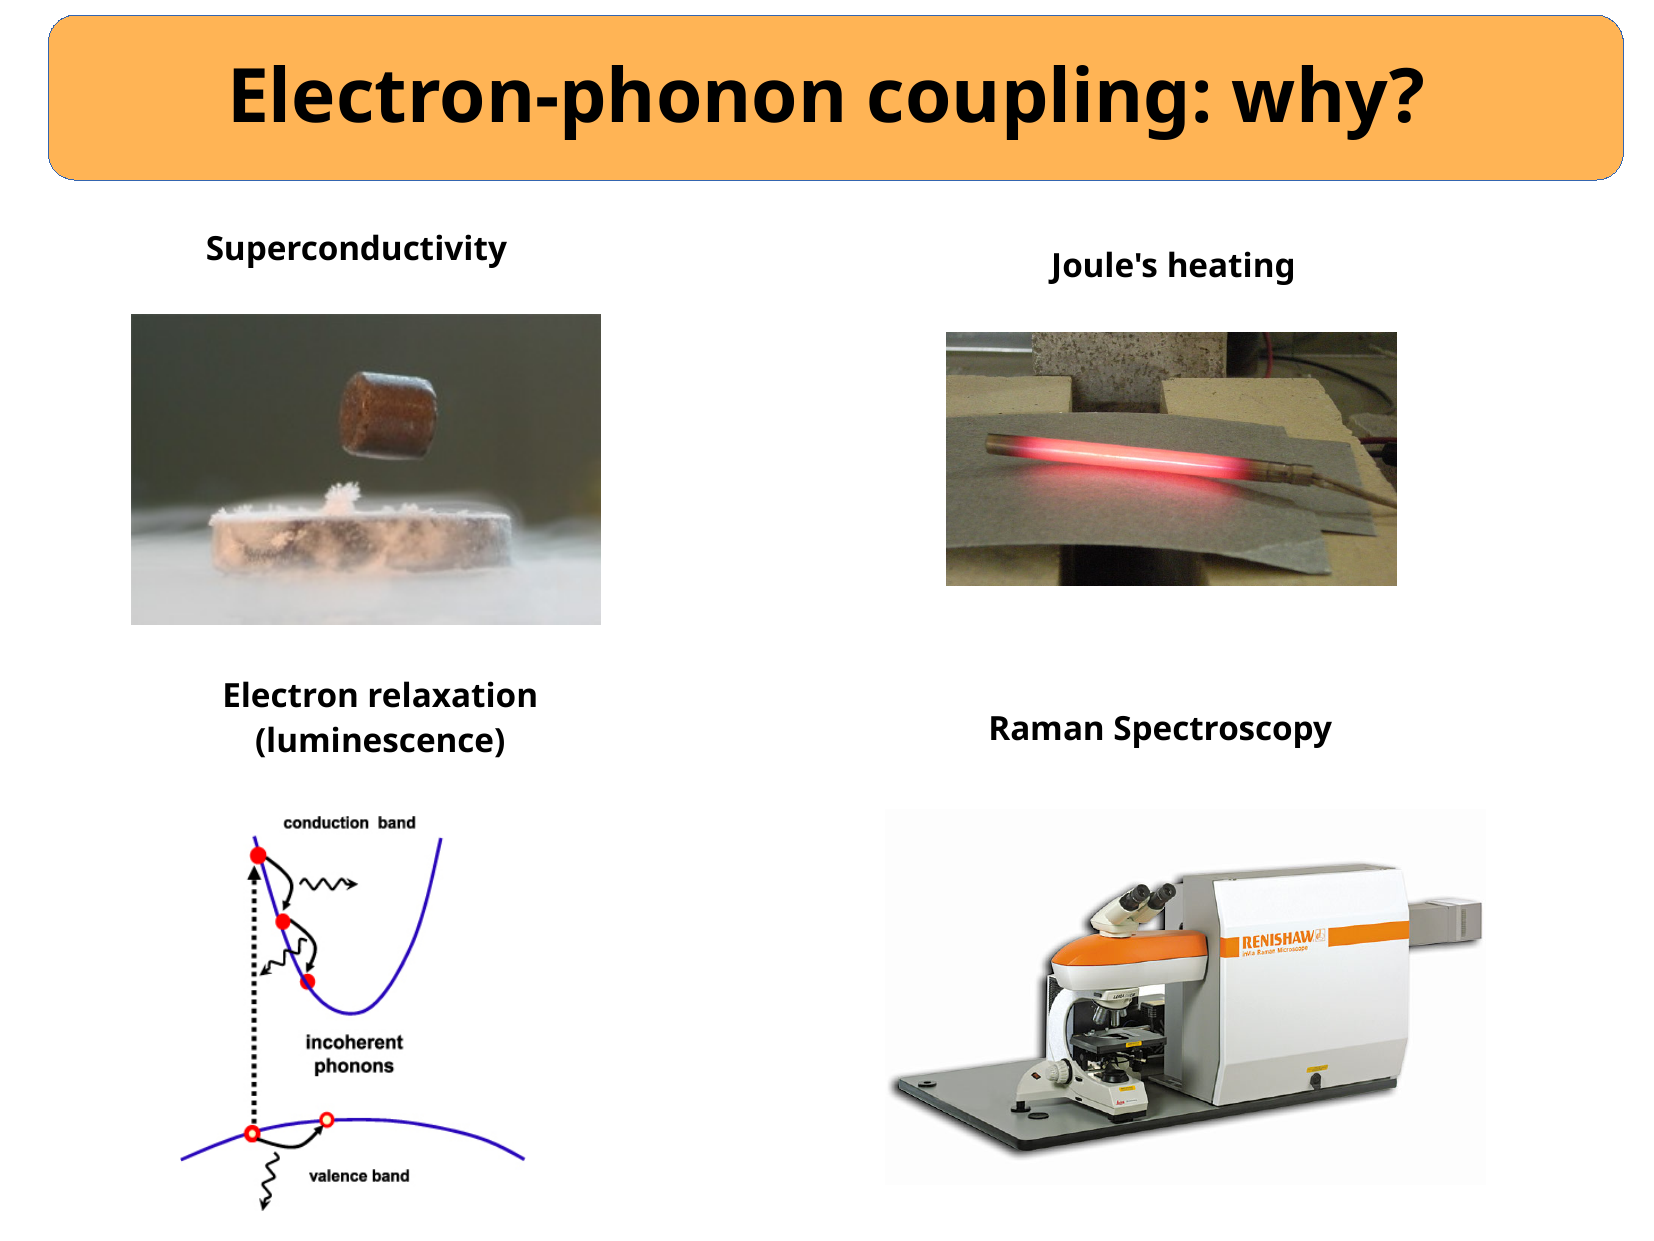

# Electron-phonon coupling: why?
Superconductivity
Joule's heating
Electron relaxation
(luminescence)
Raman Spectroscopy